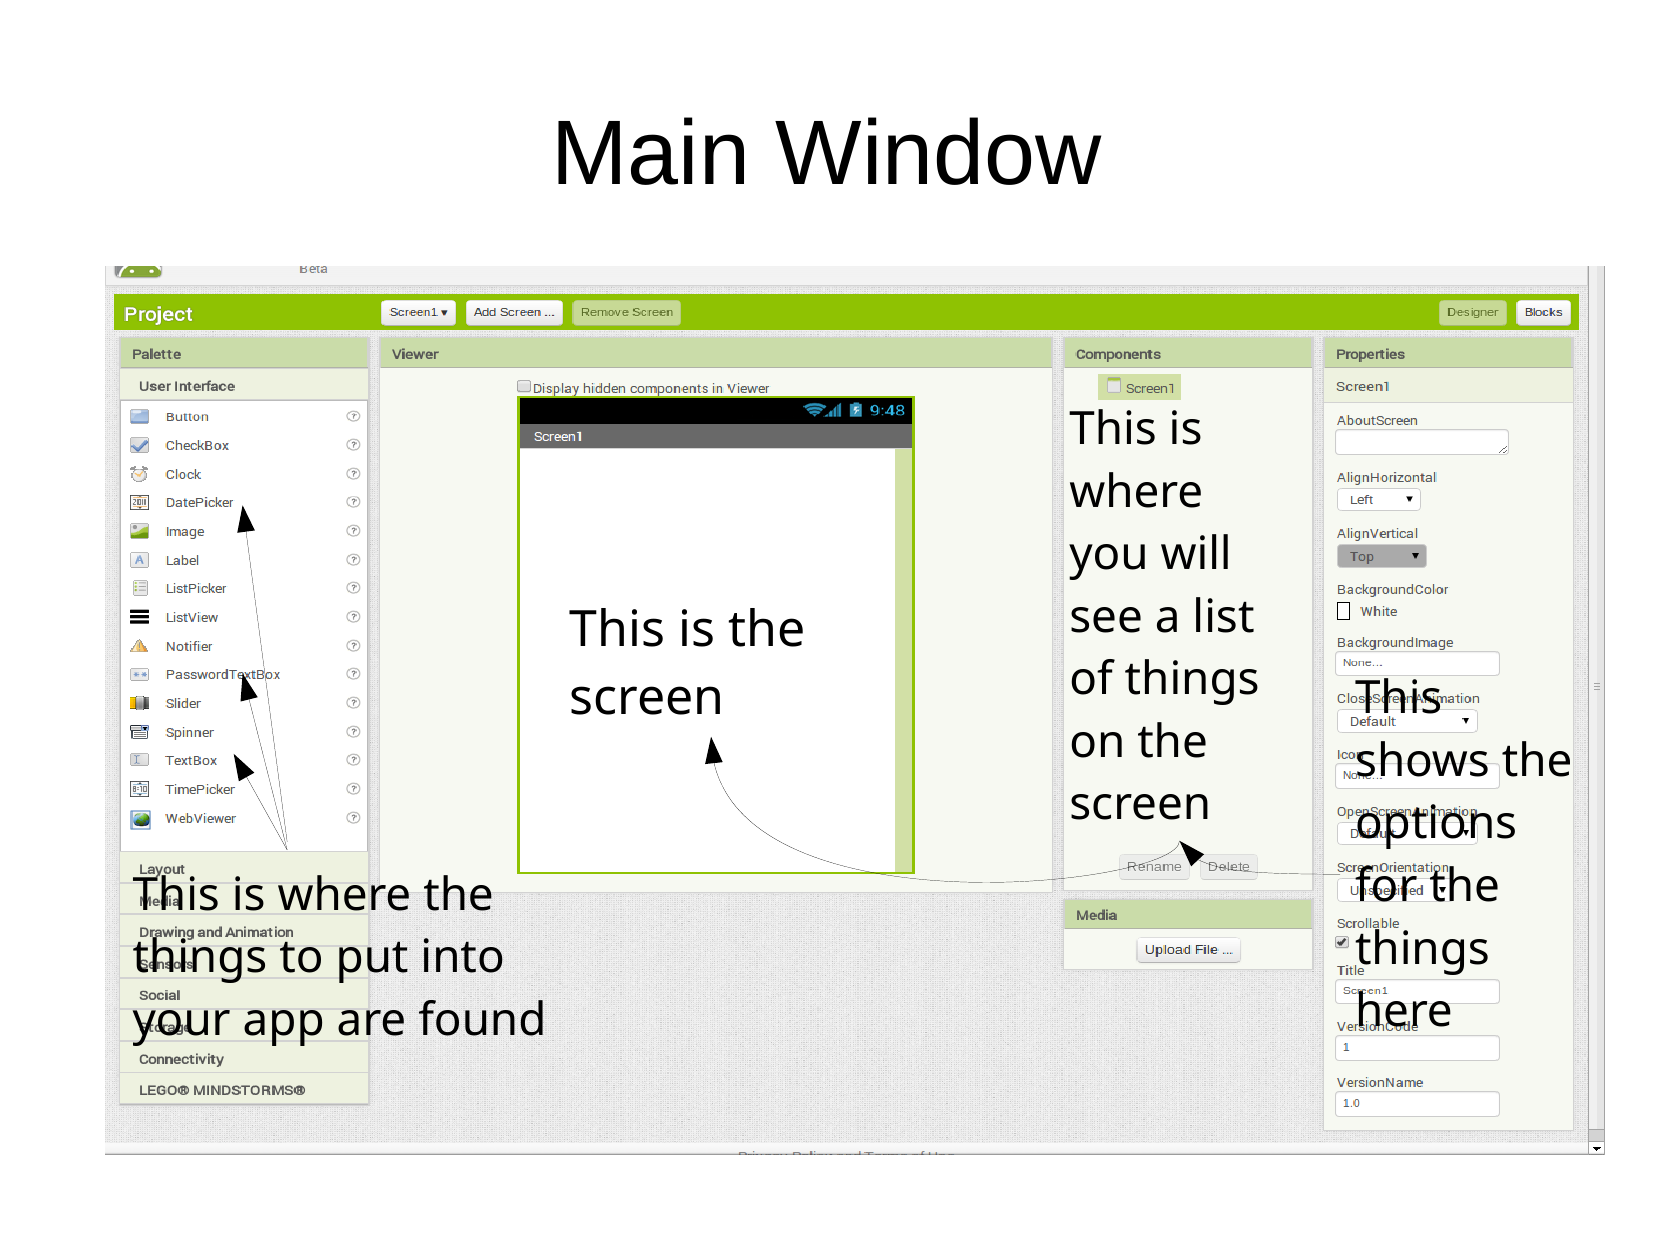

# Main Window
This is where you will see a list of things on the screen
This is the screen
This shows the options for the things here
This is where the things to put into your app are found